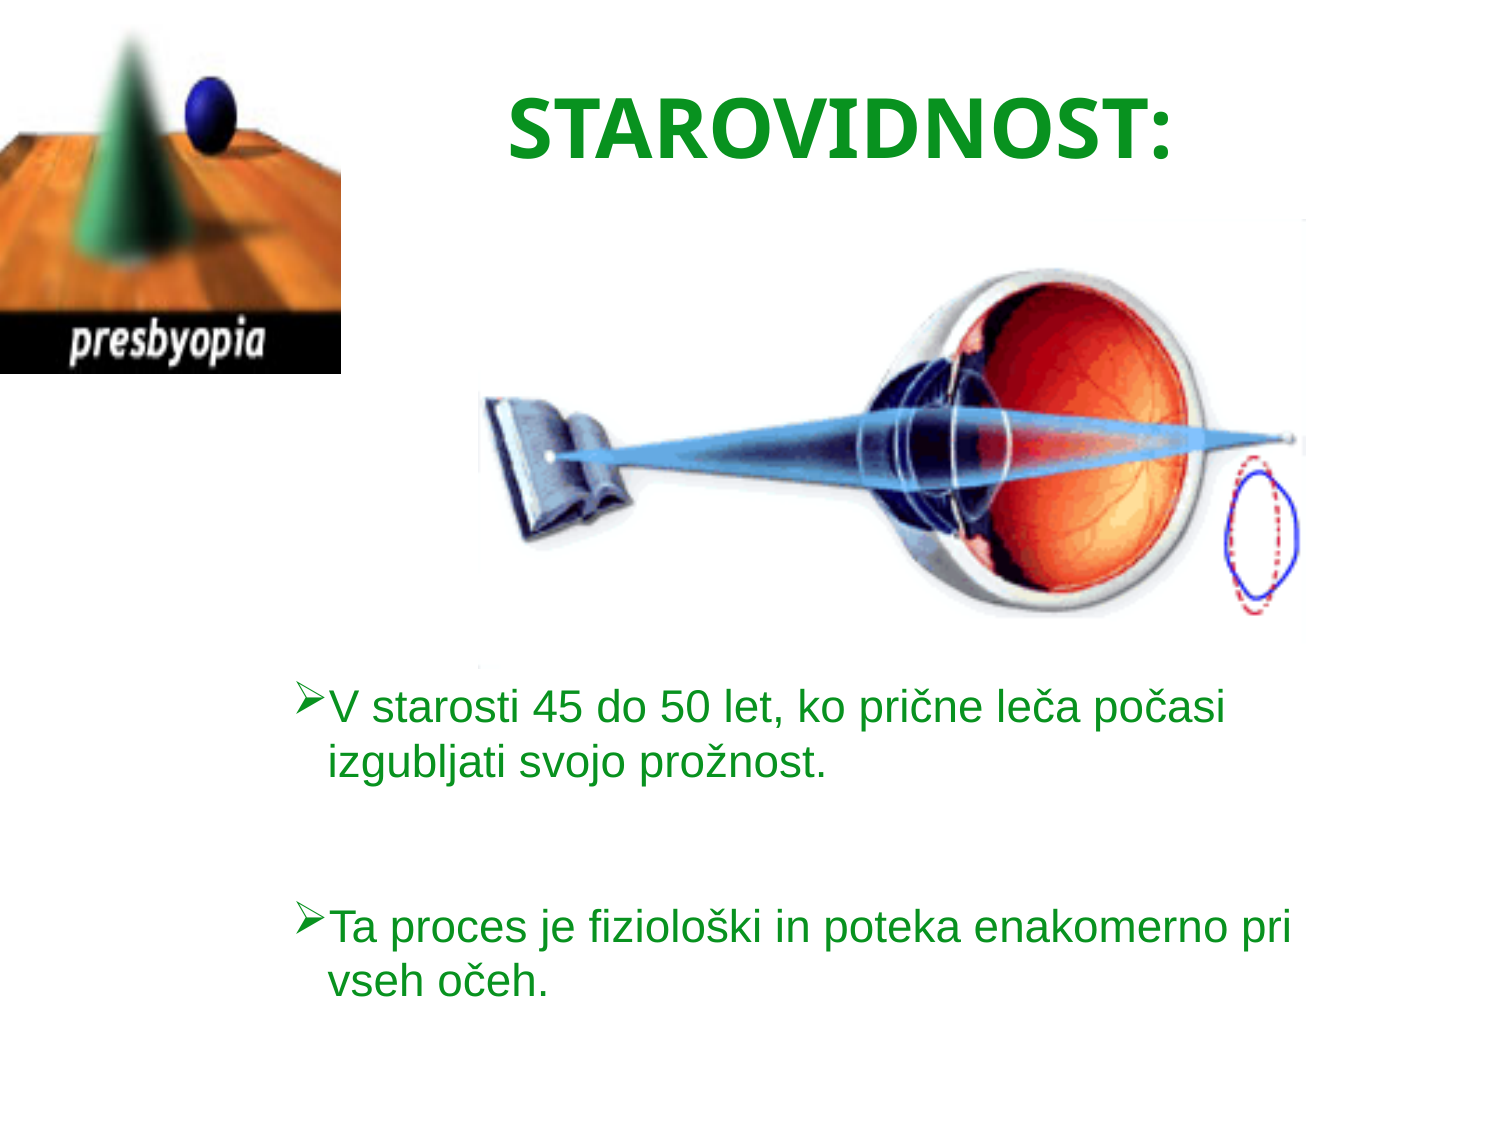

# STAROVIDNOST:
V starosti 45 do 50 let, ko prične leča počasi izgubljati svojo prožnost.
Ta proces je fiziološki in poteka enakomerno pri vseh očeh.